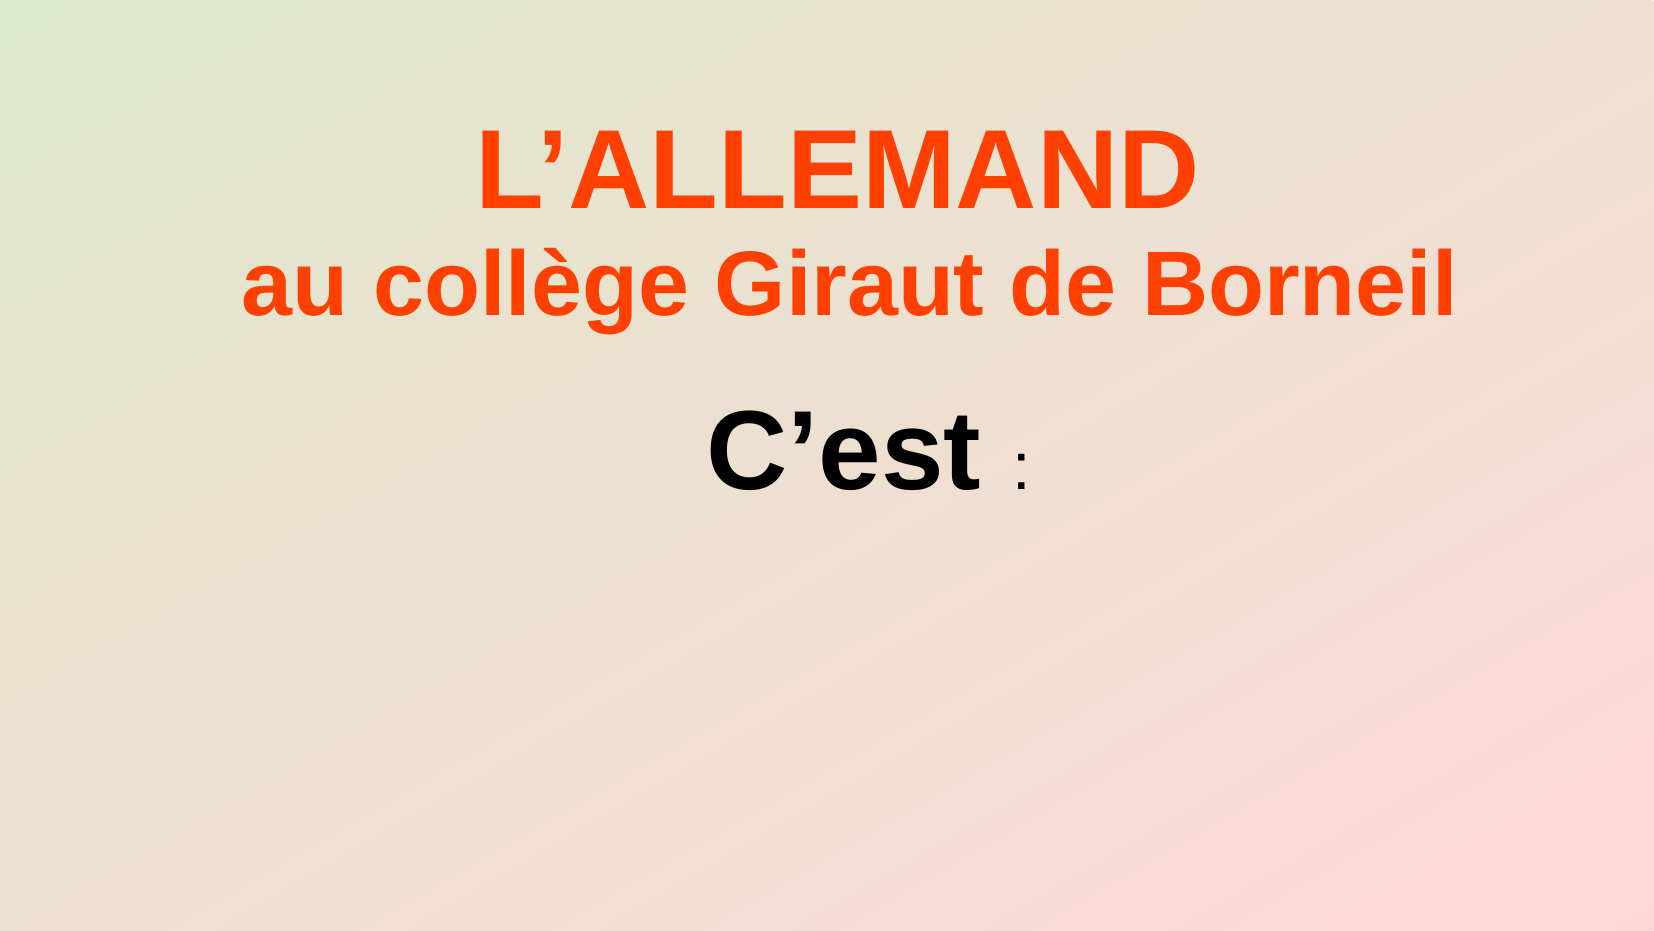

C’est :
# L’ALLEMAND au collège Giraut de Borneil